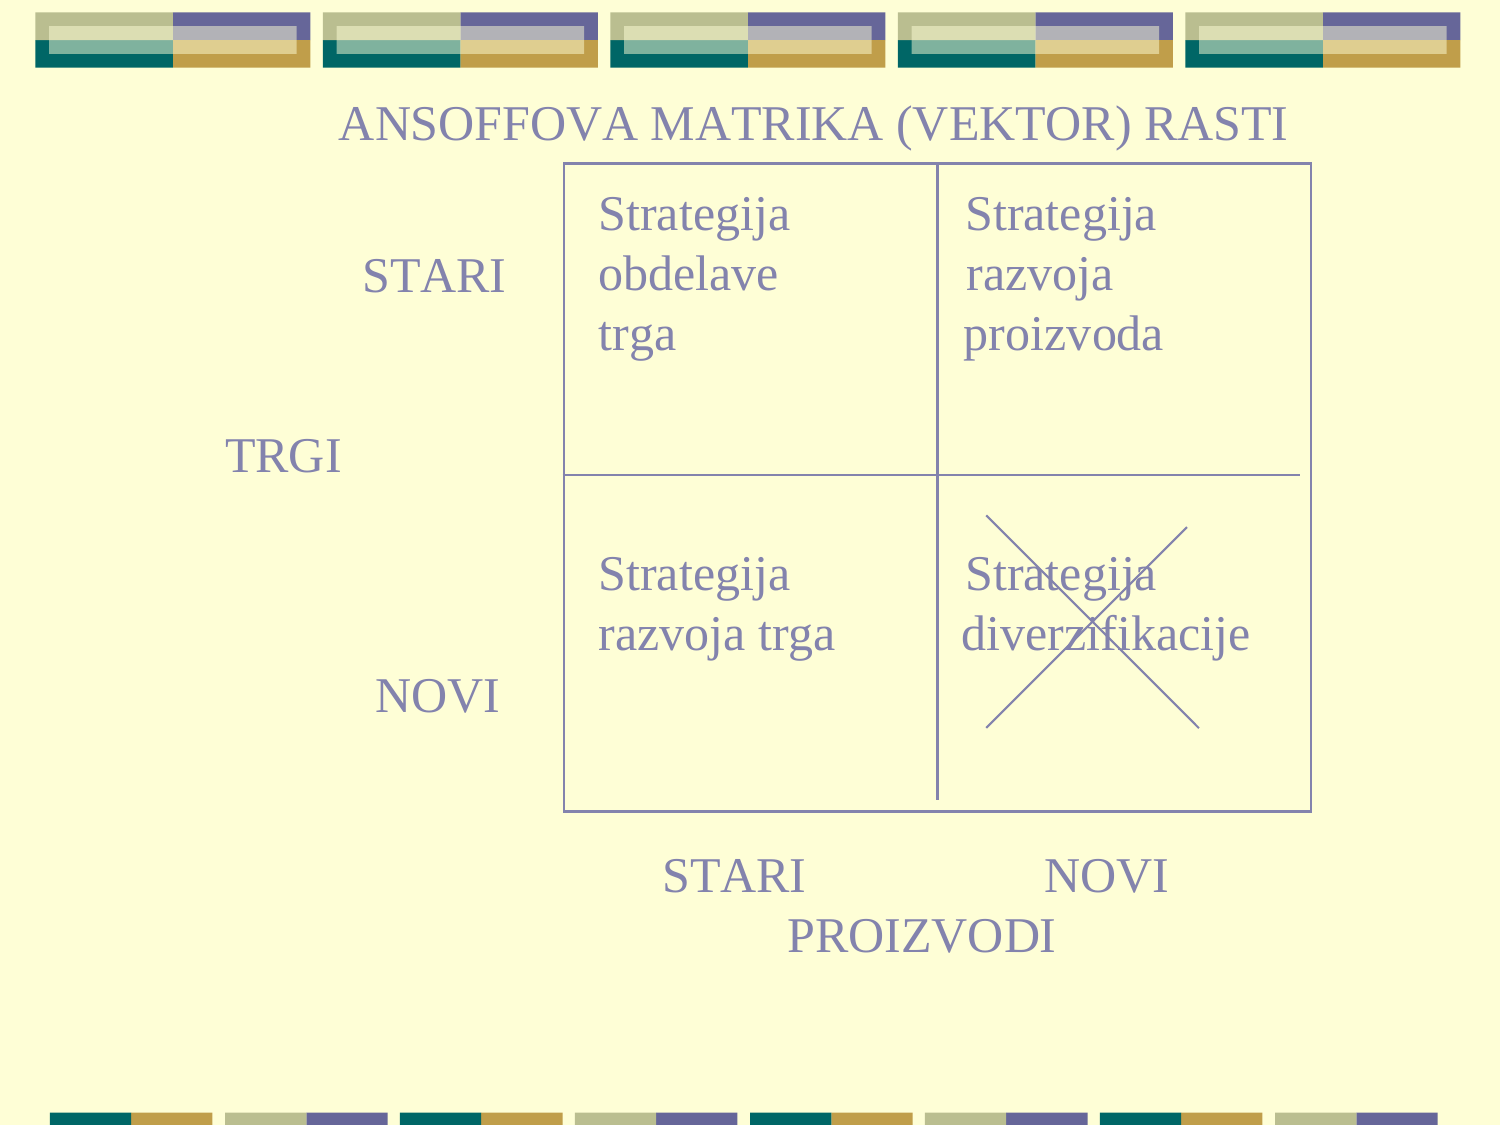

ANSOFFOVA MATRIKA (VEKTOR) RASTI
Strategija Strategija
obdelave razvoja
trga proizvoda
Strategija Strategija
razvoja trga diverzifikacije
 STARI
TRGI
 NOVI
 STARI NOVI
 PROIZVODI